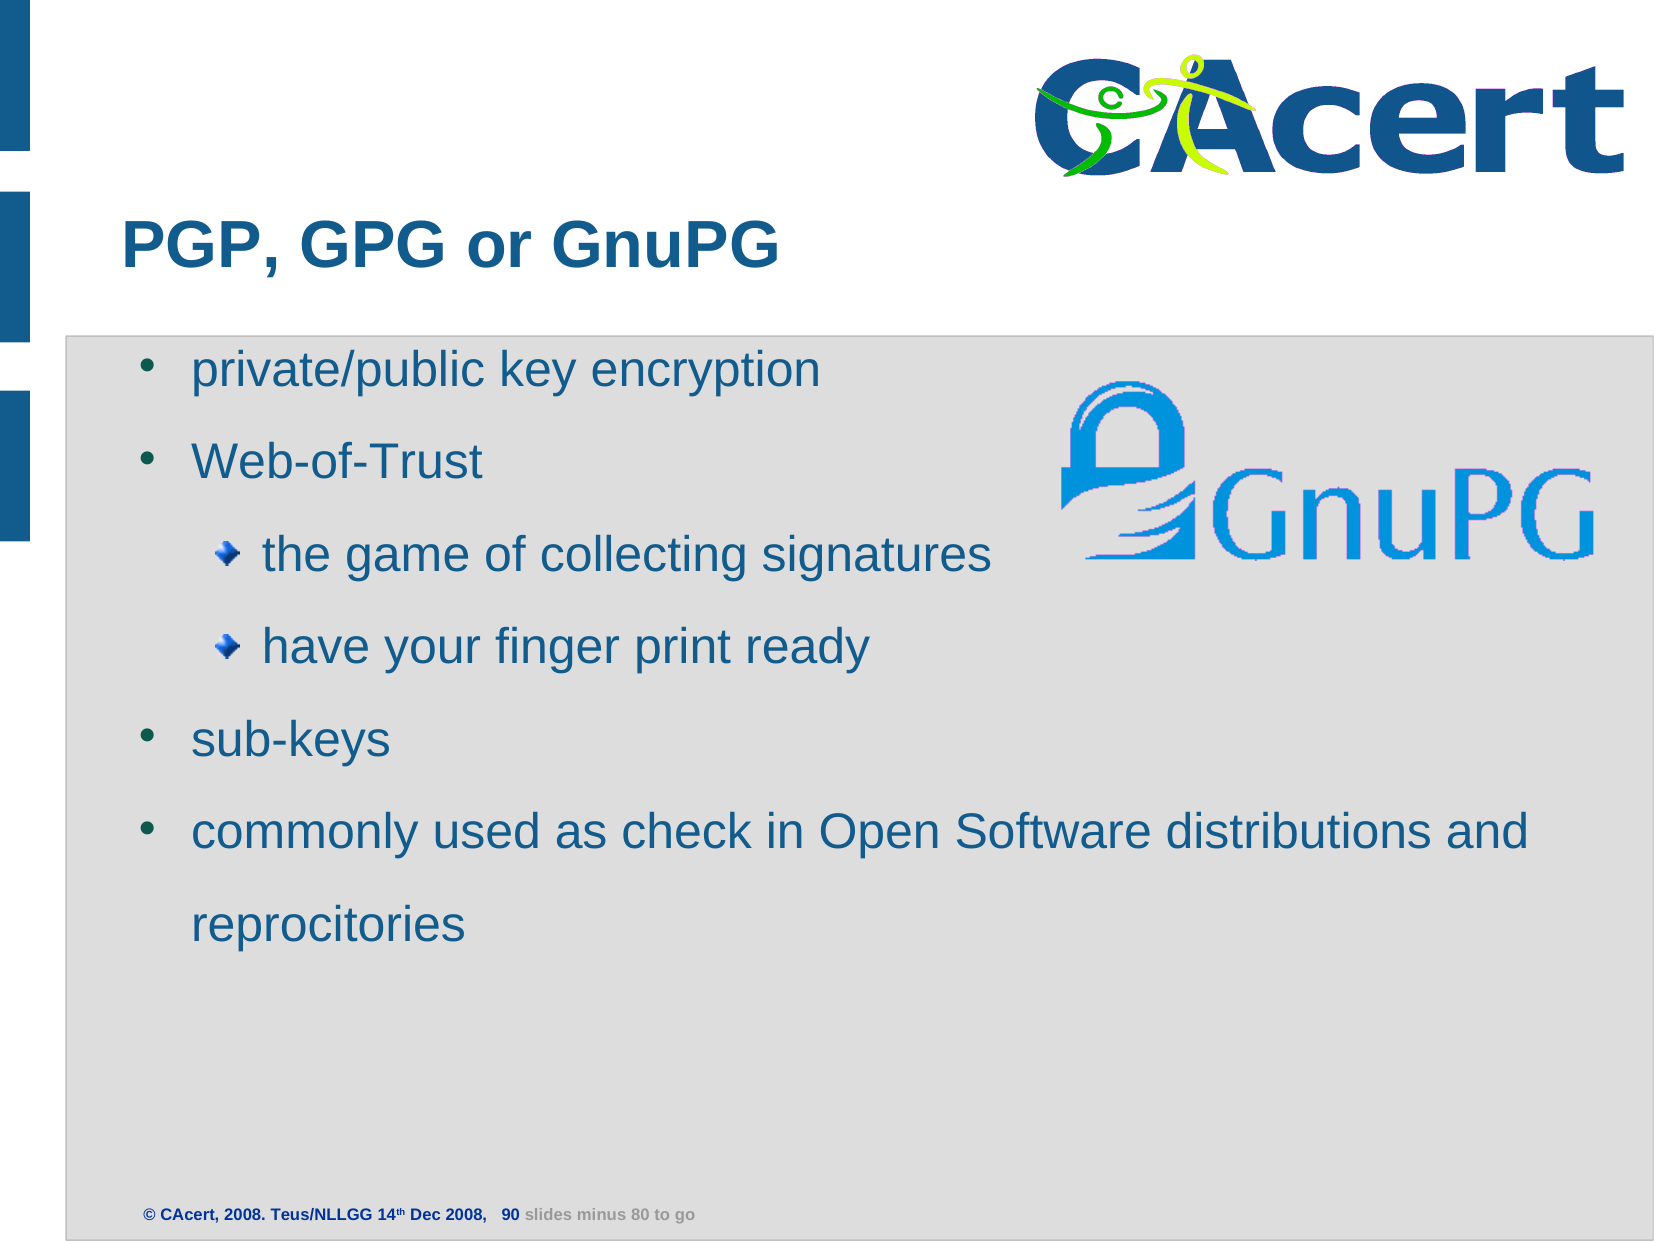

# PGP, GPG or GnuPG
private/public key encryption
Web-of-Trust
the game of collecting signatures
have your finger print ready
sub-keys
commonly used as check in Open Software distributions and reprocitories